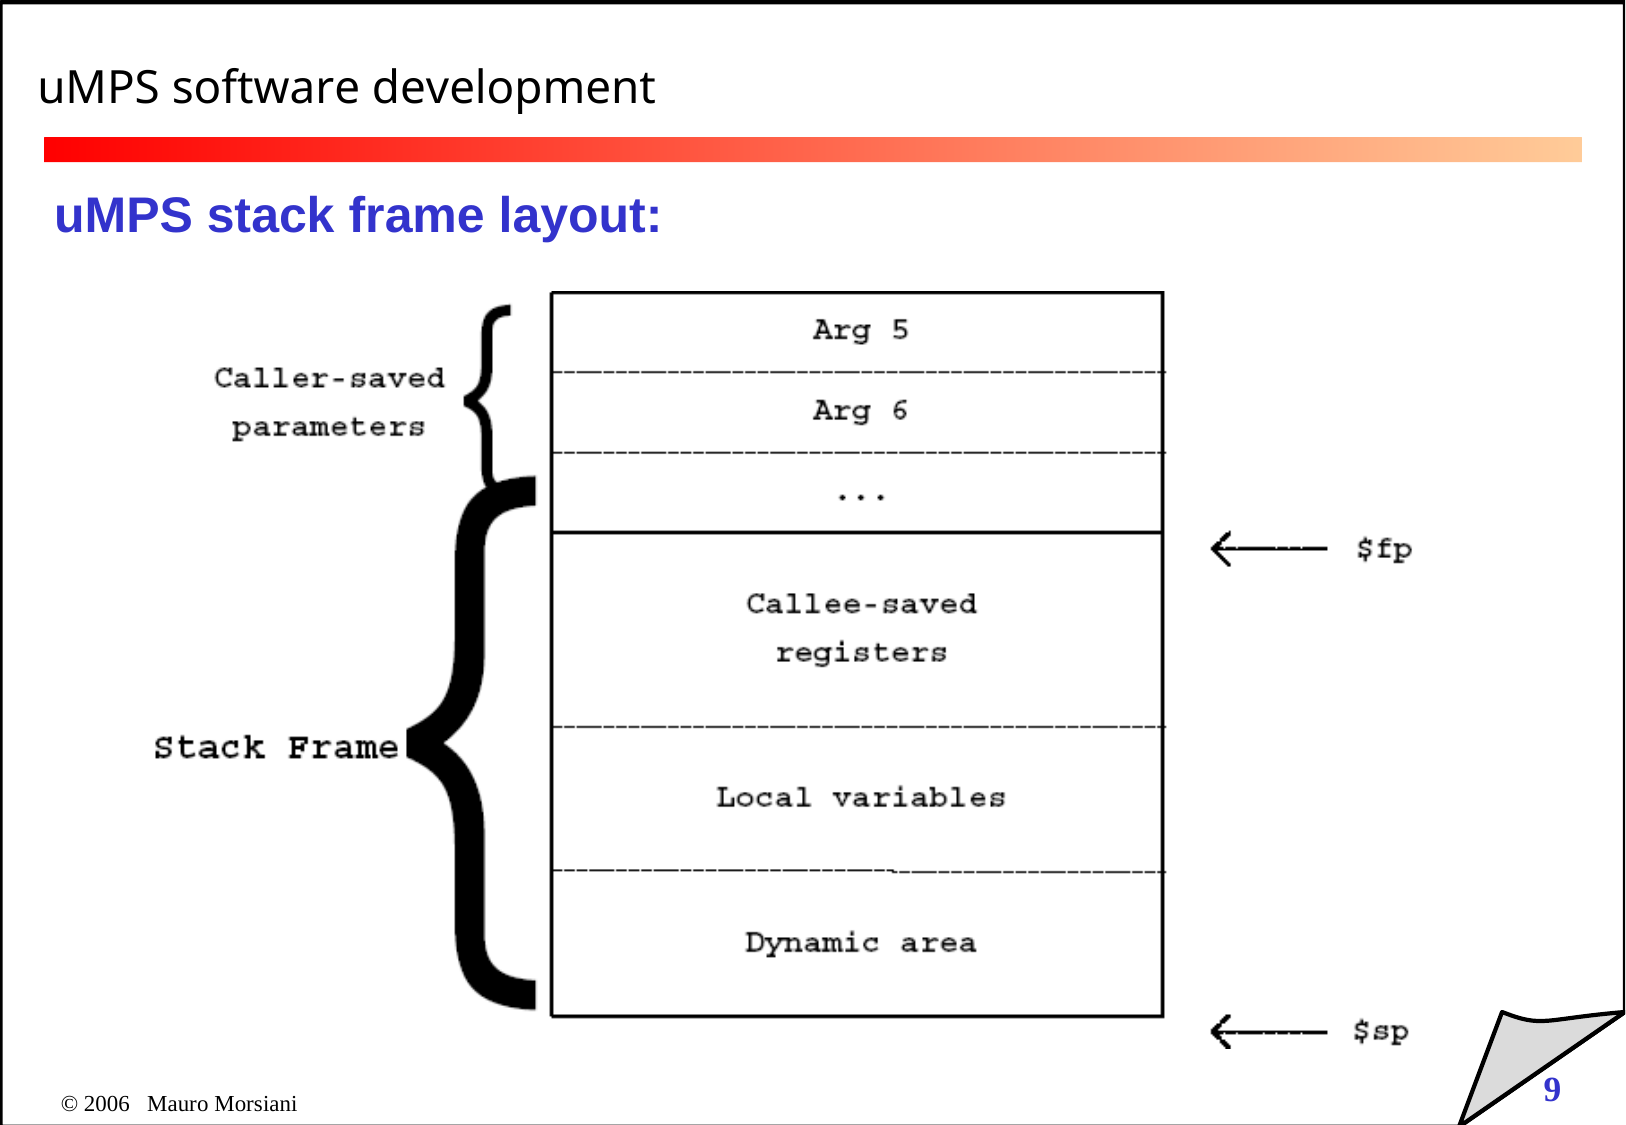

# uMPS software development
uMPS stack frame layout: